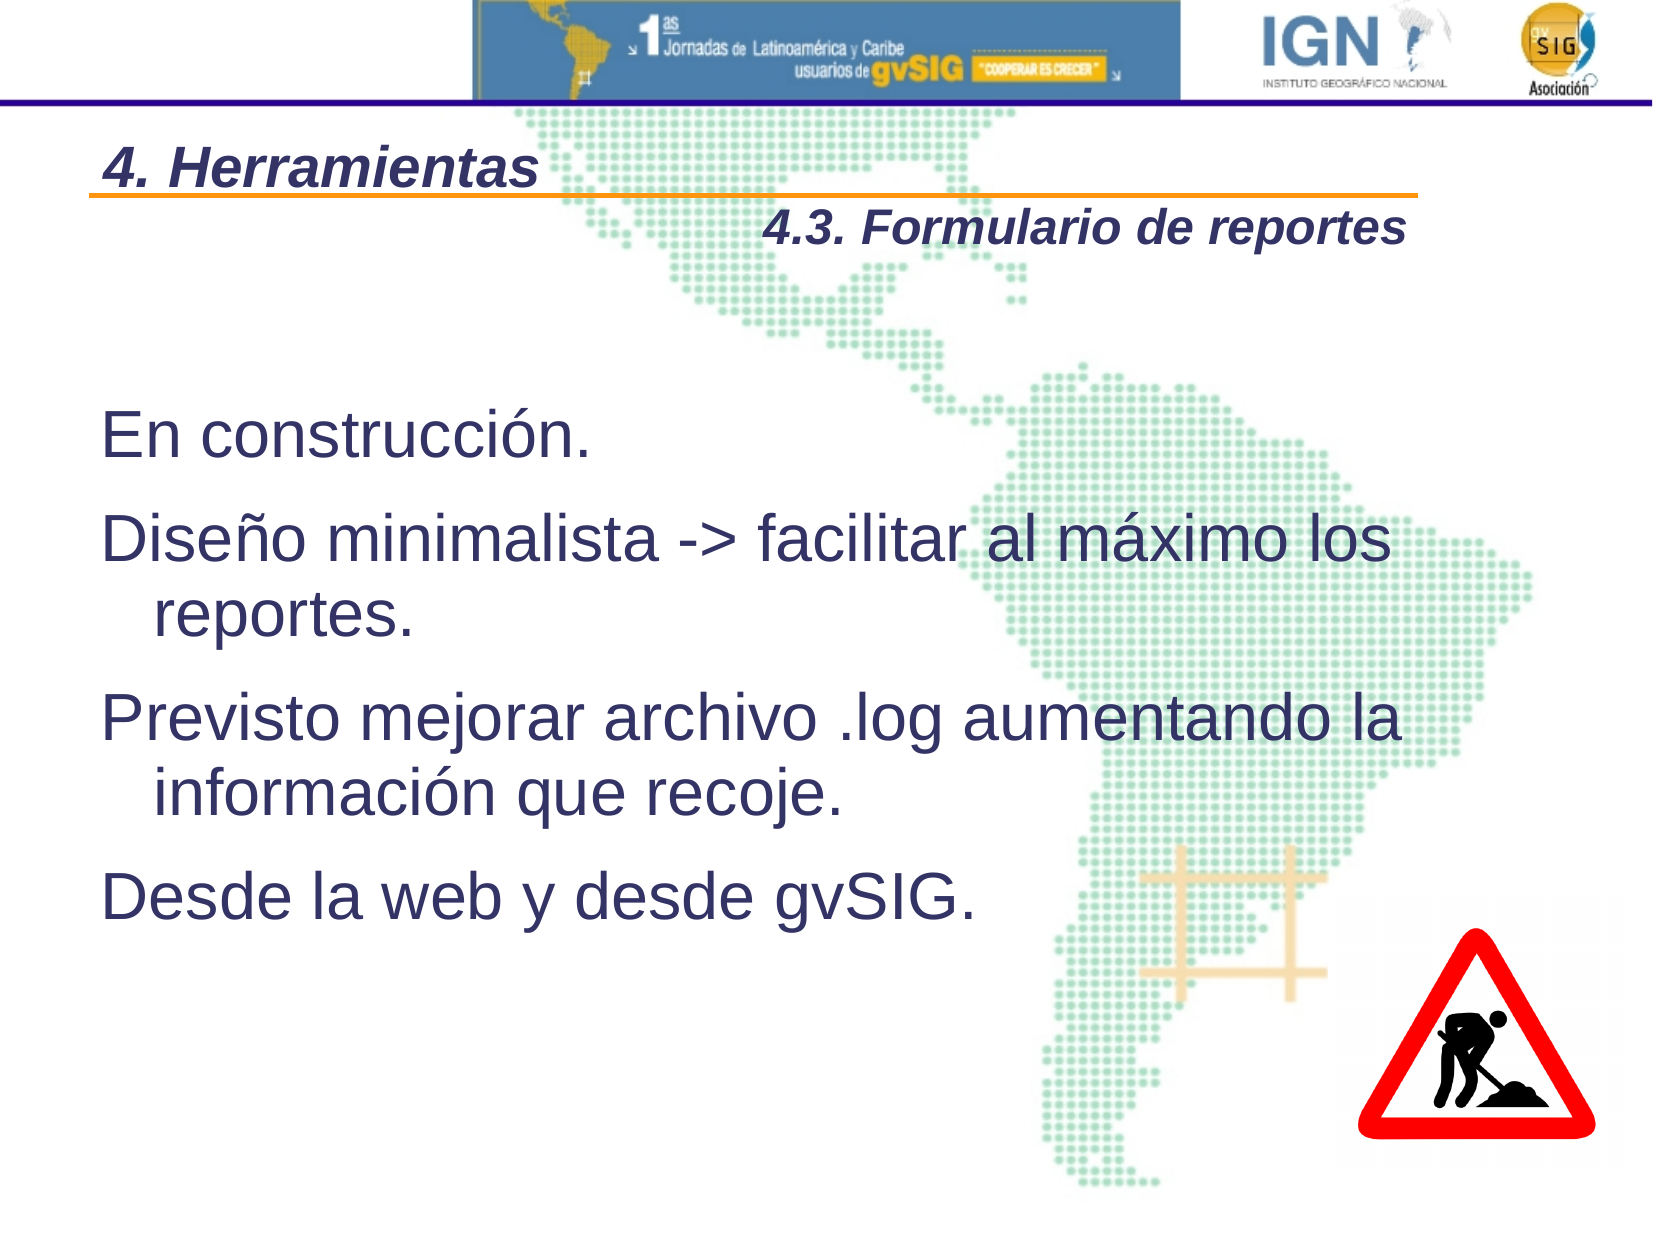

4. Herramientas
4.3. Formulario de reportes
# En construcción.
Diseño minimalista -> facilitar al máximo los reportes.
Previsto mejorar archivo .log aumentando la información que recoje.
Desde la web y desde gvSIG.